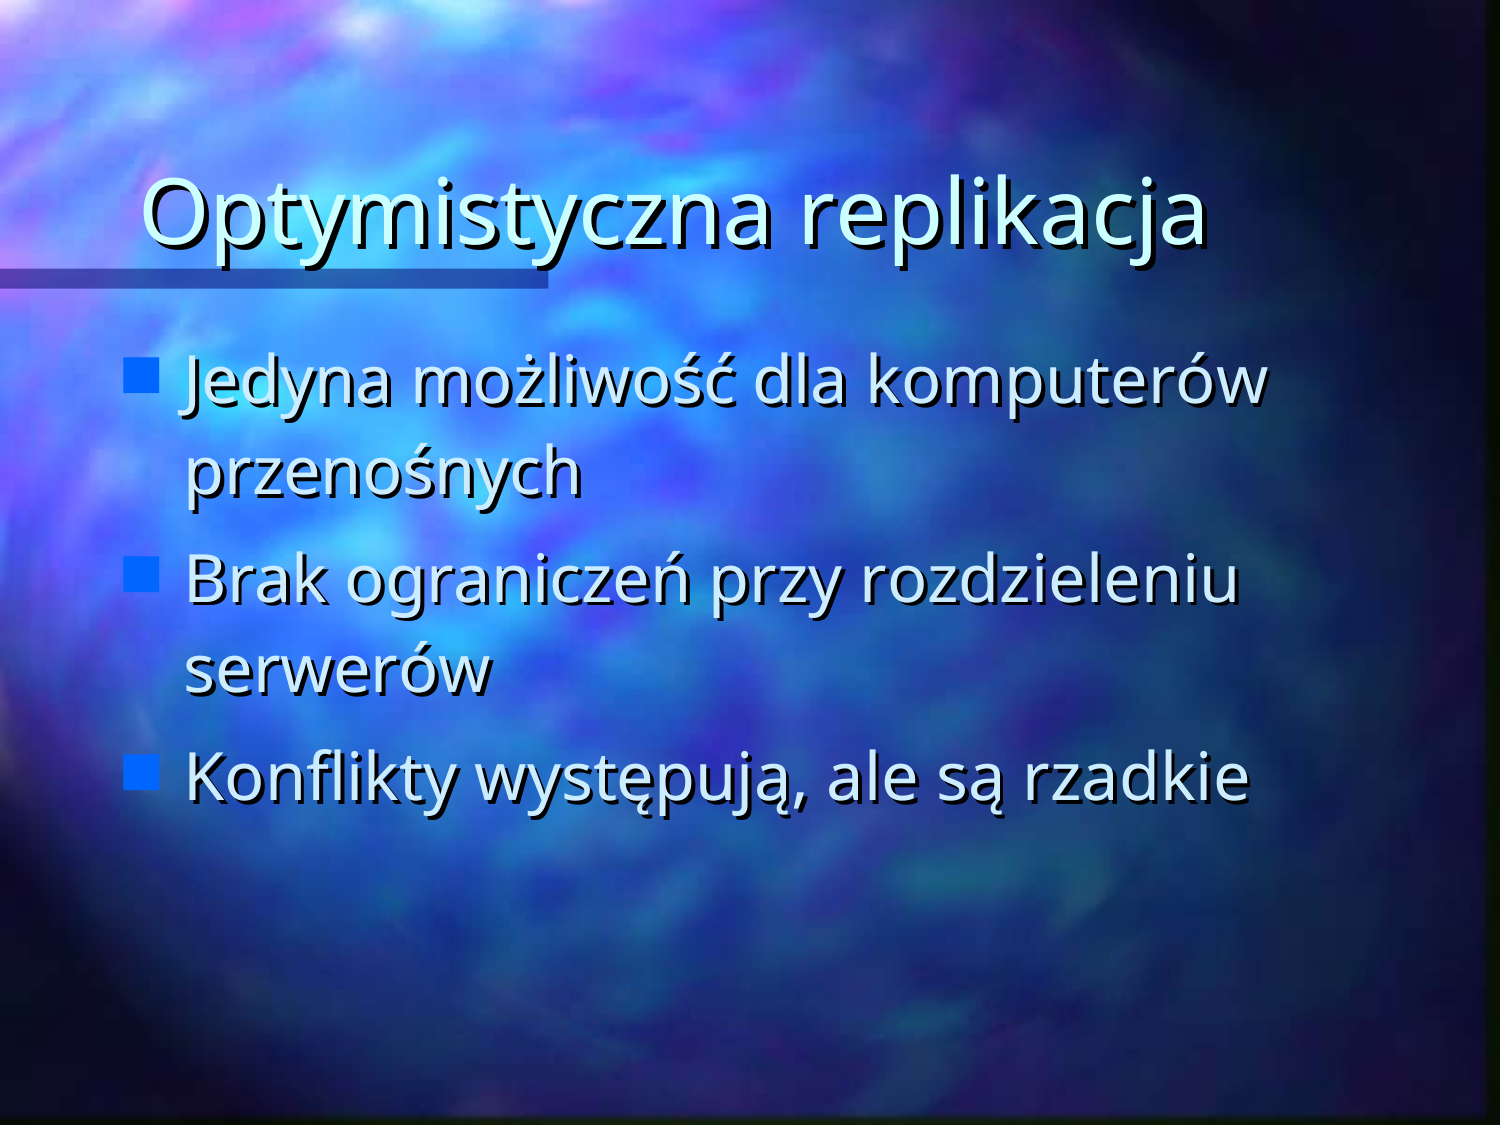

# Optymistyczna replikacja
Jedyna możliwość dla komputerów przenośnych
Brak ograniczeń przy rozdzieleniu serwerów
Konflikty występują, ale są rzadkie